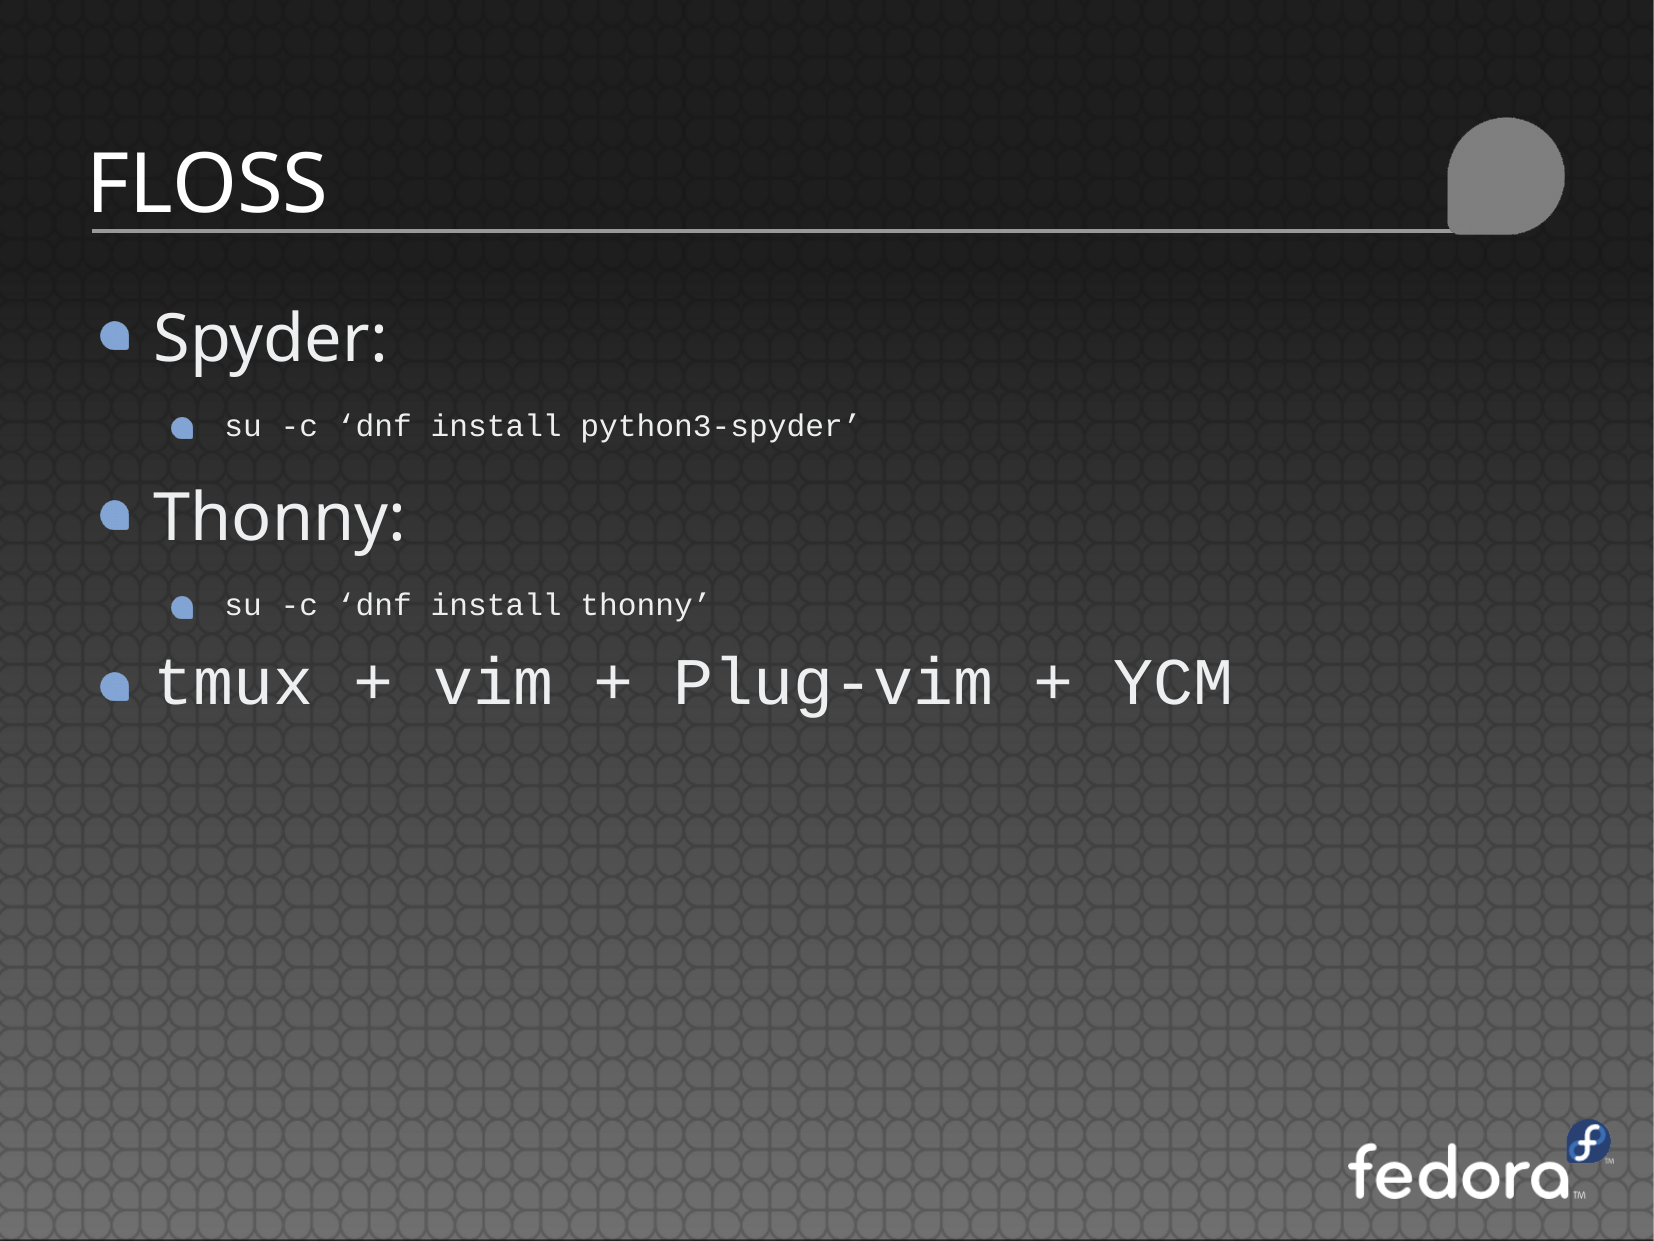

# FLOSS
Spyder:
su -c ‘dnf install python3-spyder’
Thonny:
su -c ‘dnf install thonny’
tmux + vim + Plug-vim + YCM